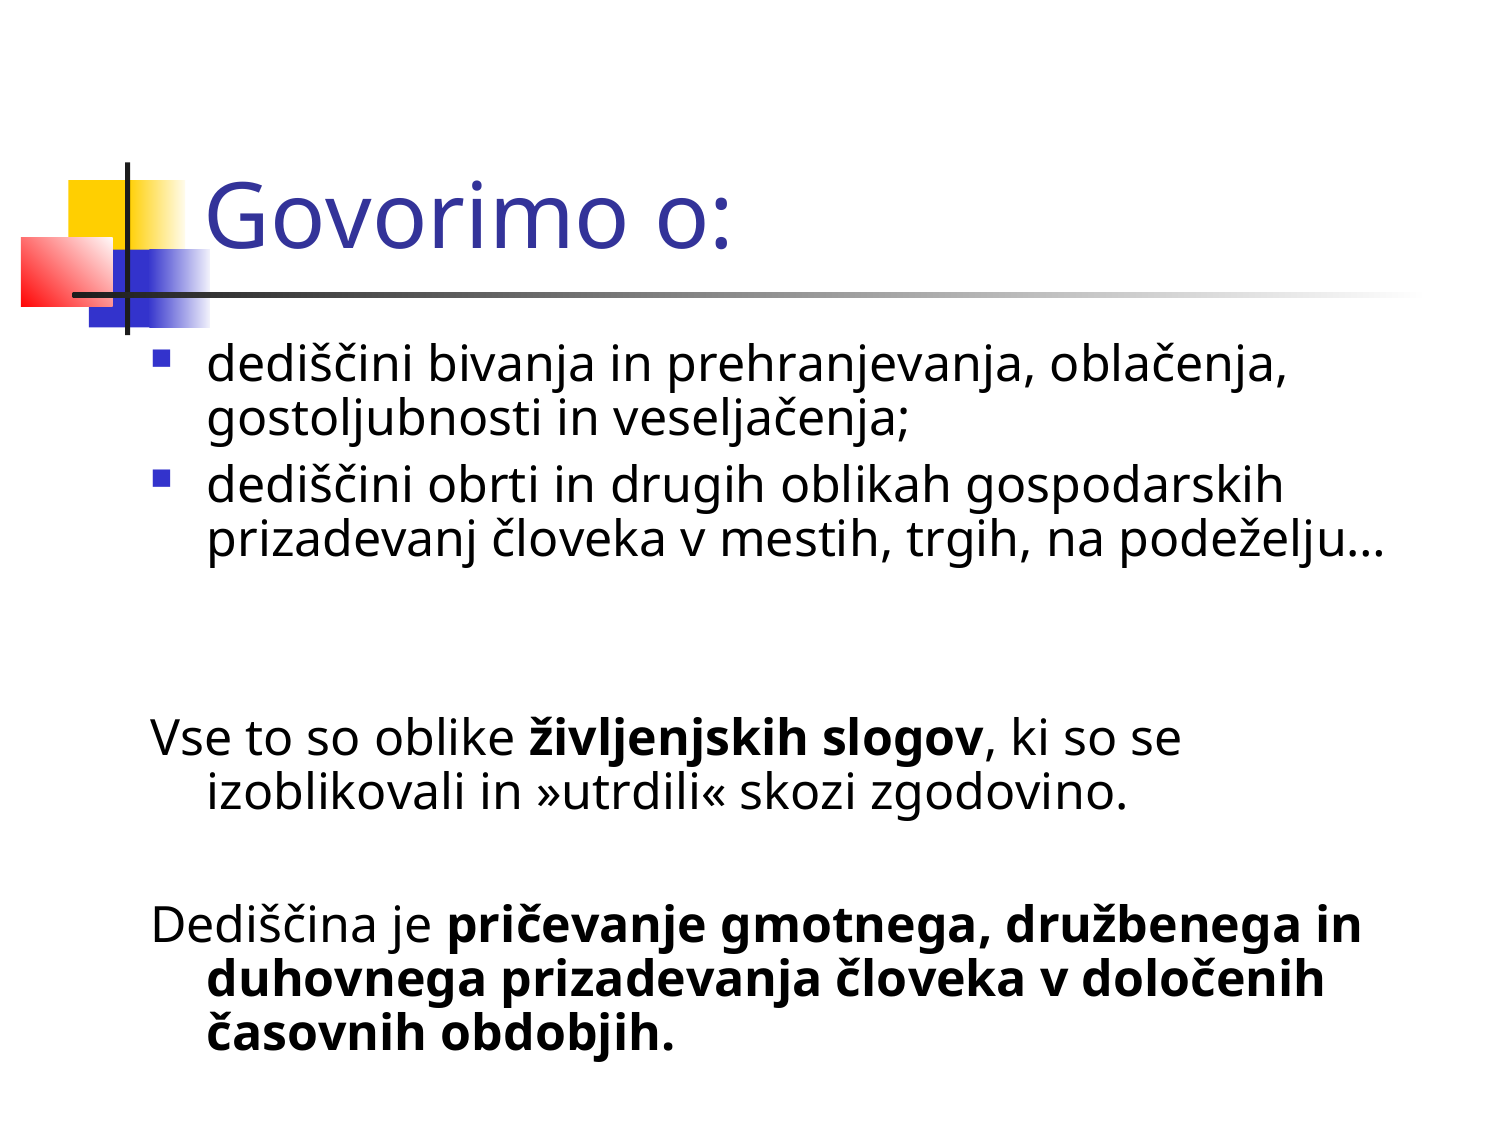

# Govorimo o:
dediščini bivanja in prehranjevanja, oblačenja, gostoljubnosti in veseljačenja;
dediščini obrti in drugih oblikah gospodarskih prizadevanj človeka v mestih, trgih, na podeželju…
Vse to so oblike življenjskih slogov, ki so se izoblikovali in »utrdili« skozi zgodovino.
Dediščina je pričevanje gmotnega, družbenega in duhovnega prizadevanja človeka v določenih časovnih obdobjih.